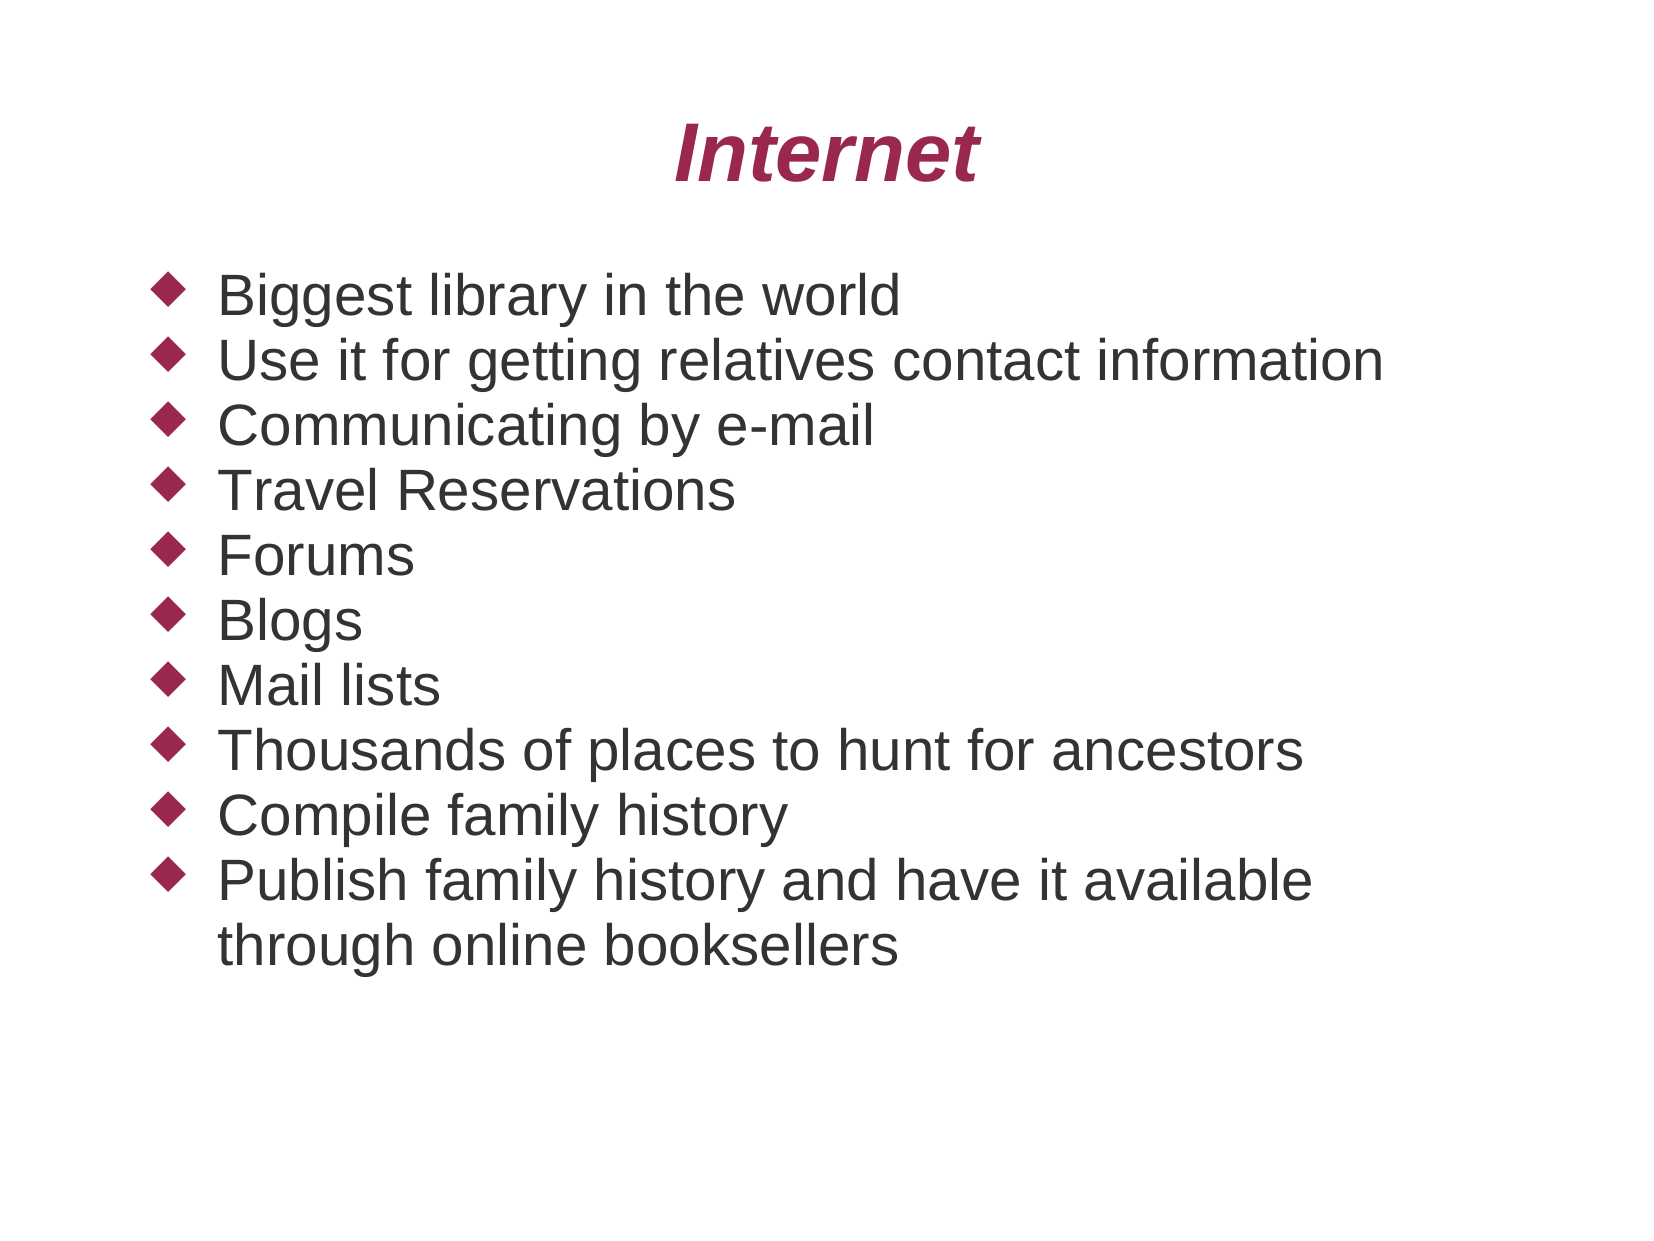

# Internet
Biggest library in the world
Use it for getting relatives contact information
Communicating by e-mail
Travel Reservations
Forums
Blogs
Mail lists
Thousands of places to hunt for ancestors
Compile family history
Publish family history and have it available through online booksellers